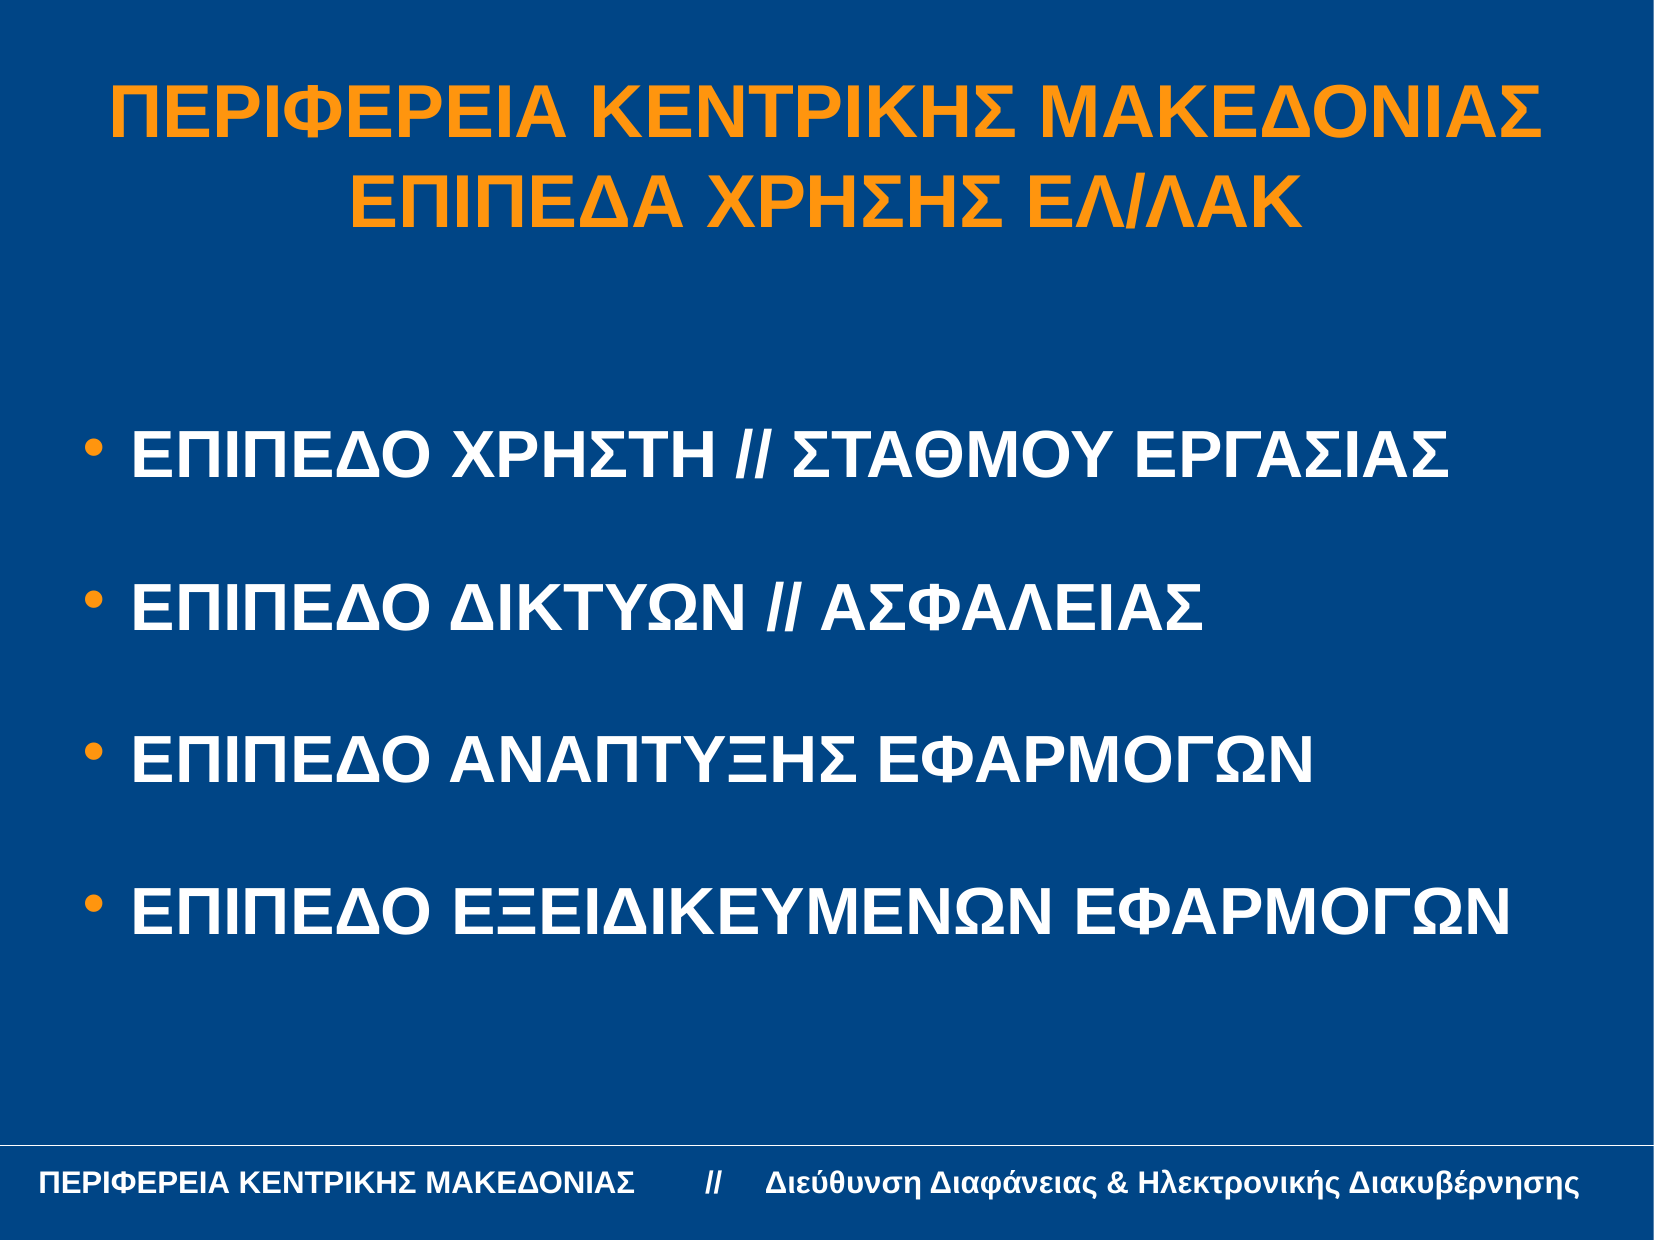

ΠΕΡΙΦΕΡΕΙΑ ΚΕΝΤΡΙΚΗΣ ΜΑΚΕΔΟΝΙΑΣ
ΕΠΙΠΕΔΑ ΧΡΗΣΗΣ ΕΛ/ΛΑΚ
# ΕΠΙΠΕΔΟ ΧΡΗΣΤΗ // ΣΤΑΘΜΟΥ ΕΡΓΑΣΙΑΣ
 ΕΠΙΠΕΔΟ ΔΙΚΤΥΩΝ // ΑΣΦΑΛΕΙΑΣ
 ΕΠΙΠΕΔΟ ΑΝΑΠΤΥΞΗΣ ΕΦΑΡΜΟΓΩΝ
 ΕΠΙΠΕΔΟ ΕΞΕΙΔΙΚΕΥΜΕΝΩΝ ΕΦΑΡΜΟΓΩΝ
ΠΕΡΙΦΕΡΕΙΑ ΚΕΝΤΡΙΚΗΣ ΜΑΚΕΔΟΝΙΑΣ // Διεύθυνση Διαφάνειας & Ηλεκτρονικής Διακυβέρνησης